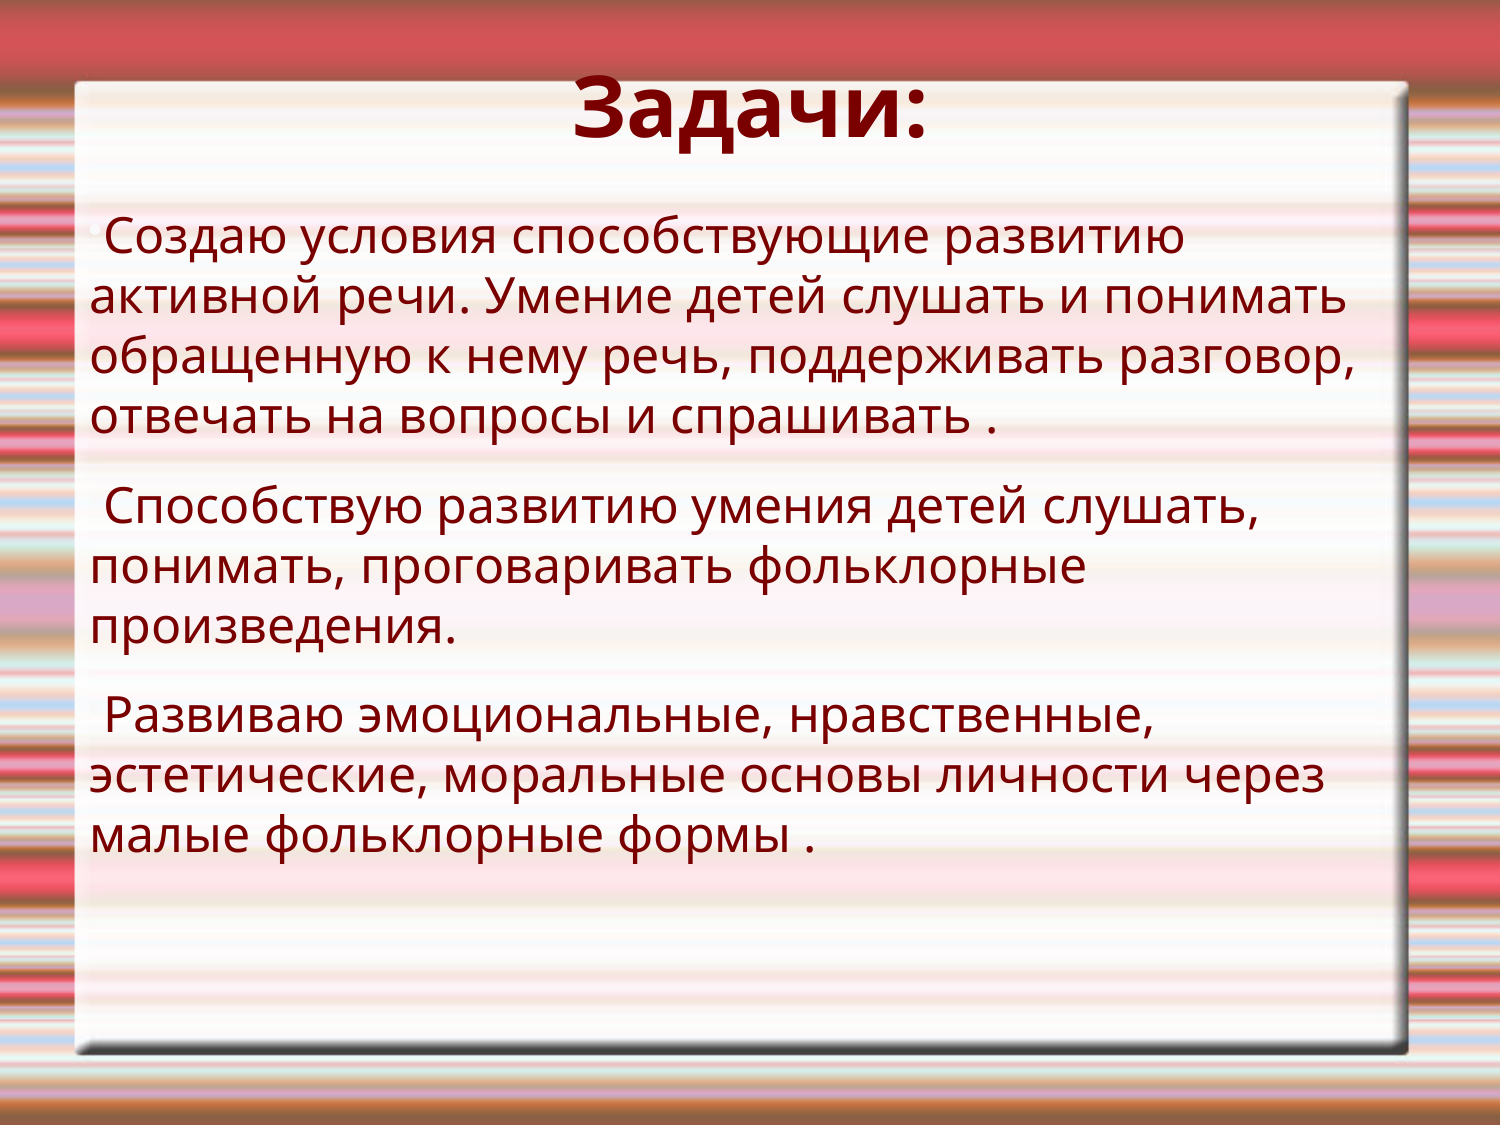

# Задачи:
Создаю условия способствующие развитию активной речи. Умение детей слушать и понимать обращенную к нему речь, поддерживать разговор, отвечать на вопросы и спрашивать .
Способствую развитию умения детей слушать, понимать, проговаривать фольклорные произведения.
Развиваю эмоциональные, нравственные, эстетические, моральные основы личности через малые фольклорные формы .